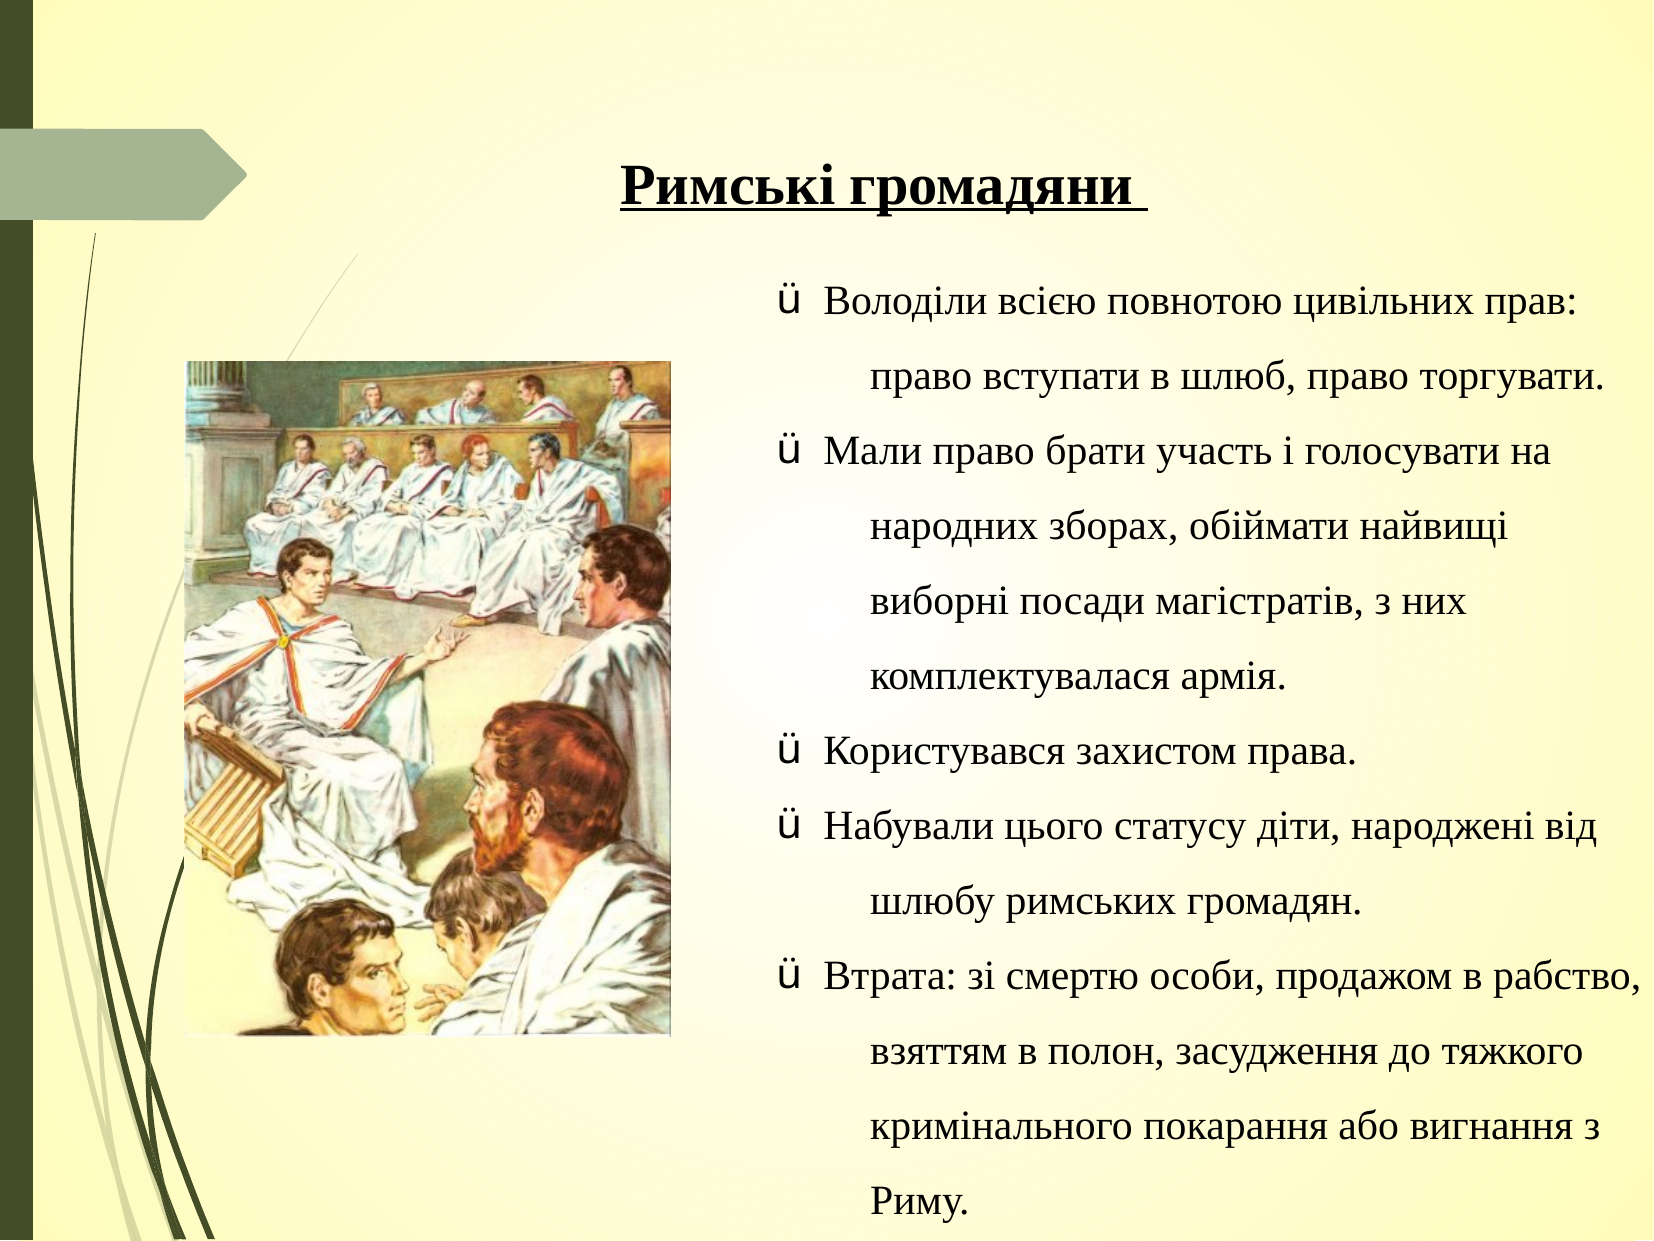

Римські громадяни
Володіли всією повнотою цивільних прав: право вступати в шлюб, право торгувати.
Мали право брати участь і голосувати на народних зборах, обіймати найвищі виборні посади магістратів, з них комплектувалася армія.
Користувався захистом права.
Набували цього статусу діти, народжені від шлюбу римських громадян.
Втрата: зі смертю особи, продажом в рабство, взяттям в полон, засудження до тяжкого кримінального покарання або вигнання з Риму.